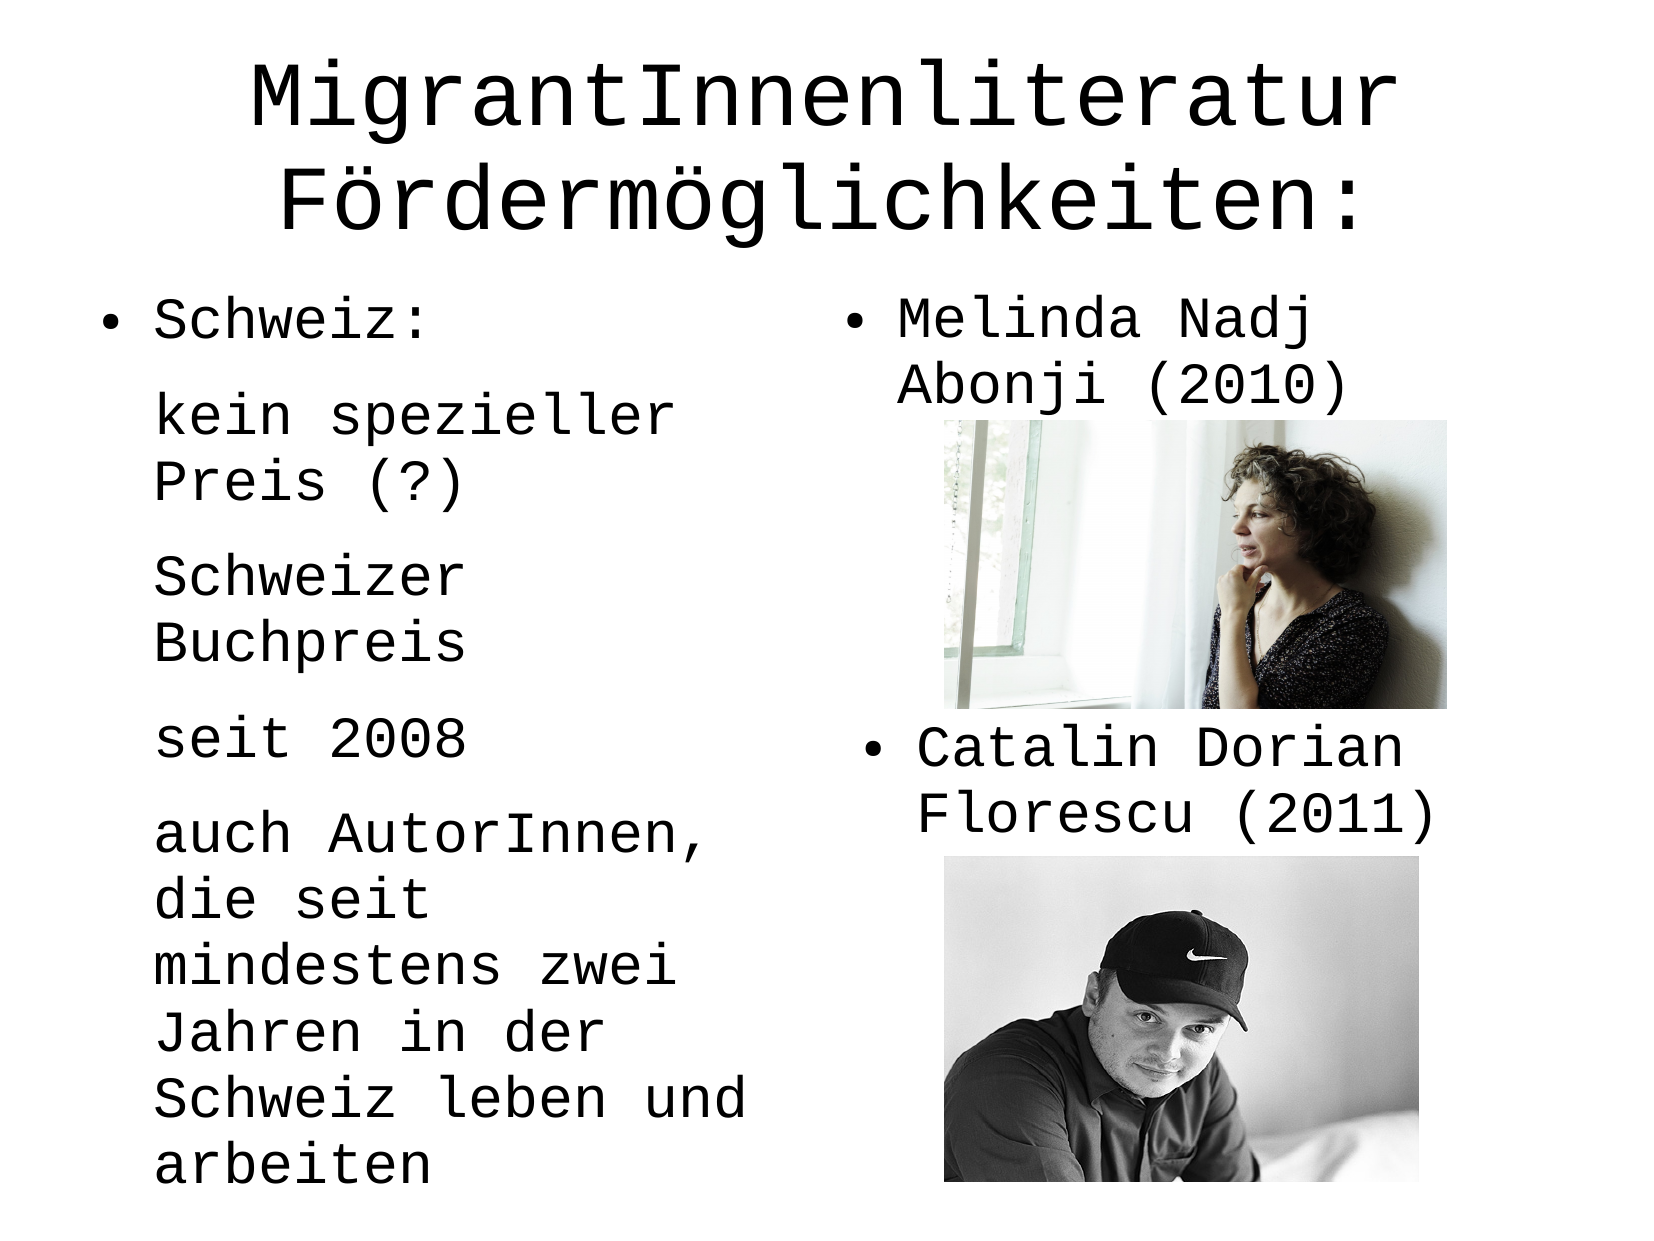

# MigrantInnenliteratur Fördermöglichkeiten:
Melinda Nadj Abonji (2010)
Schweiz:
kein spezieller Preis (?)
Schweizer Buchpreis
seit 2008
auch AutorInnen, die seit mindestens zwei Jahren in der Schweiz leben und arbeiten
Catalin Dorian Florescu (2011)